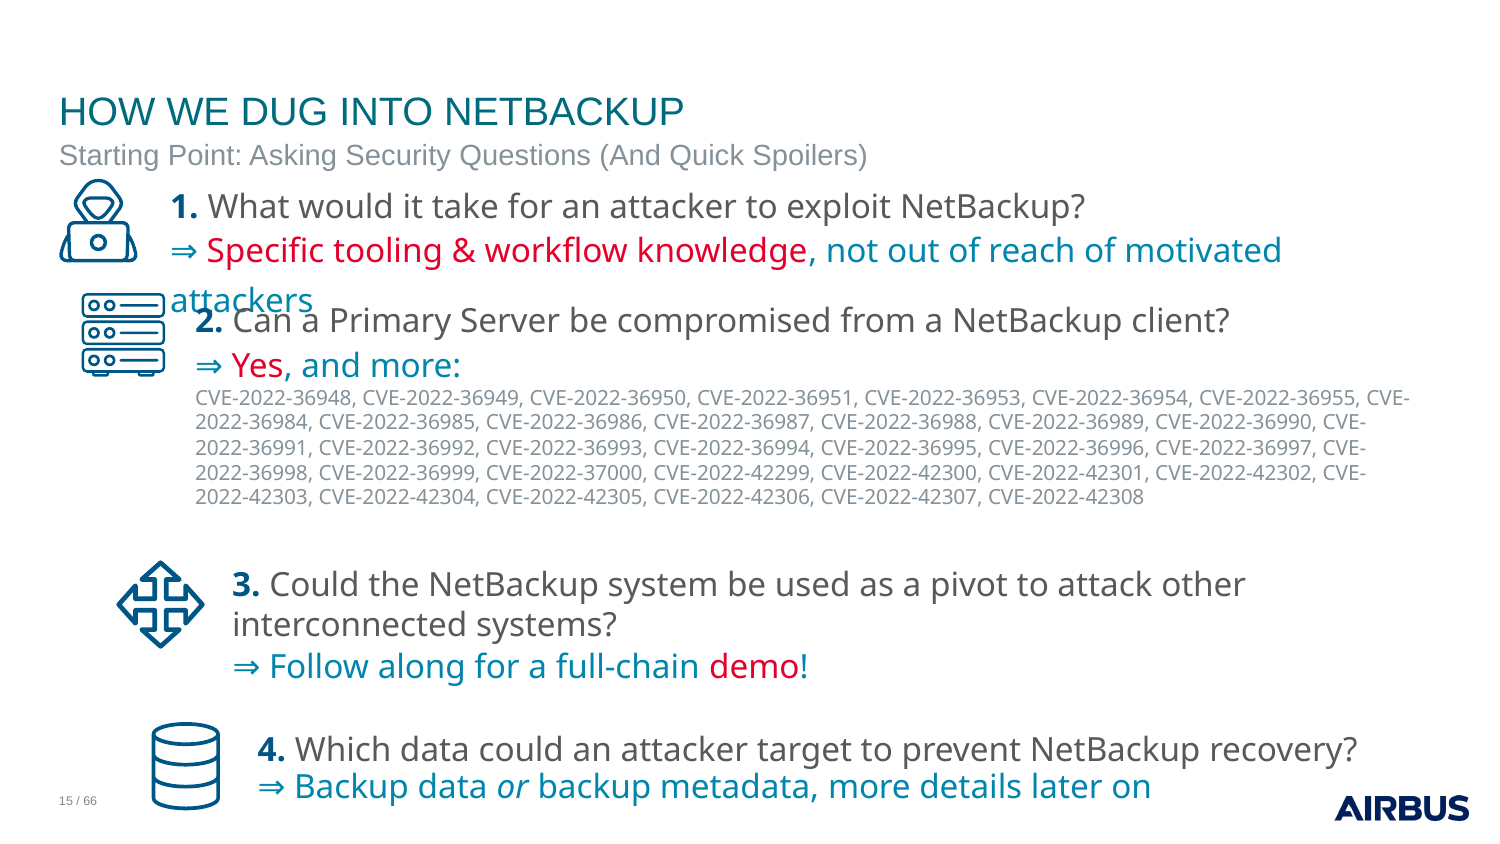

# HOW WE DUG INTO NETBACKUP Starting Point: Asking Security Questions (And Quick Spoilers)
1. What would it take for an attacker to exploit NetBackup?
⇒ Specific tooling & workflow knowledge, not out of reach of motivated attackers
2. Can a Primary Server be compromised from a NetBackup client?
⇒ Yes, and more:
CVE-2022-36948, CVE-2022-36949, CVE-2022-36950, CVE-2022-36951, CVE-2022-36953, CVE-2022-36954, CVE-2022-36955, CVE-2022-36984, CVE-2022-36985, CVE-2022-36986, CVE-2022-36987, CVE-2022-36988, CVE-2022-36989, CVE-2022-36990, CVE-2022-36991, CVE-2022-36992, CVE-2022-36993, CVE-2022-36994, CVE-2022-36995, CVE-2022-36996, CVE-2022-36997, CVE-2022-36998, CVE-2022-36999, CVE-2022-37000, CVE-2022-42299, CVE-2022-42300, CVE-2022-42301, CVE-2022-42302, CVE-2022-42303, CVE-2022-42304, CVE-2022-42305, CVE-2022-42306, CVE-2022-42307, CVE-2022-42308
3. Could the NetBackup system be used as a pivot to attack other interconnected systems?
⇒ Follow along for a full-chain demo!
4. Which data could an attacker target to prevent NetBackup recovery?
⇒ Backup data or backup metadata, more details later on